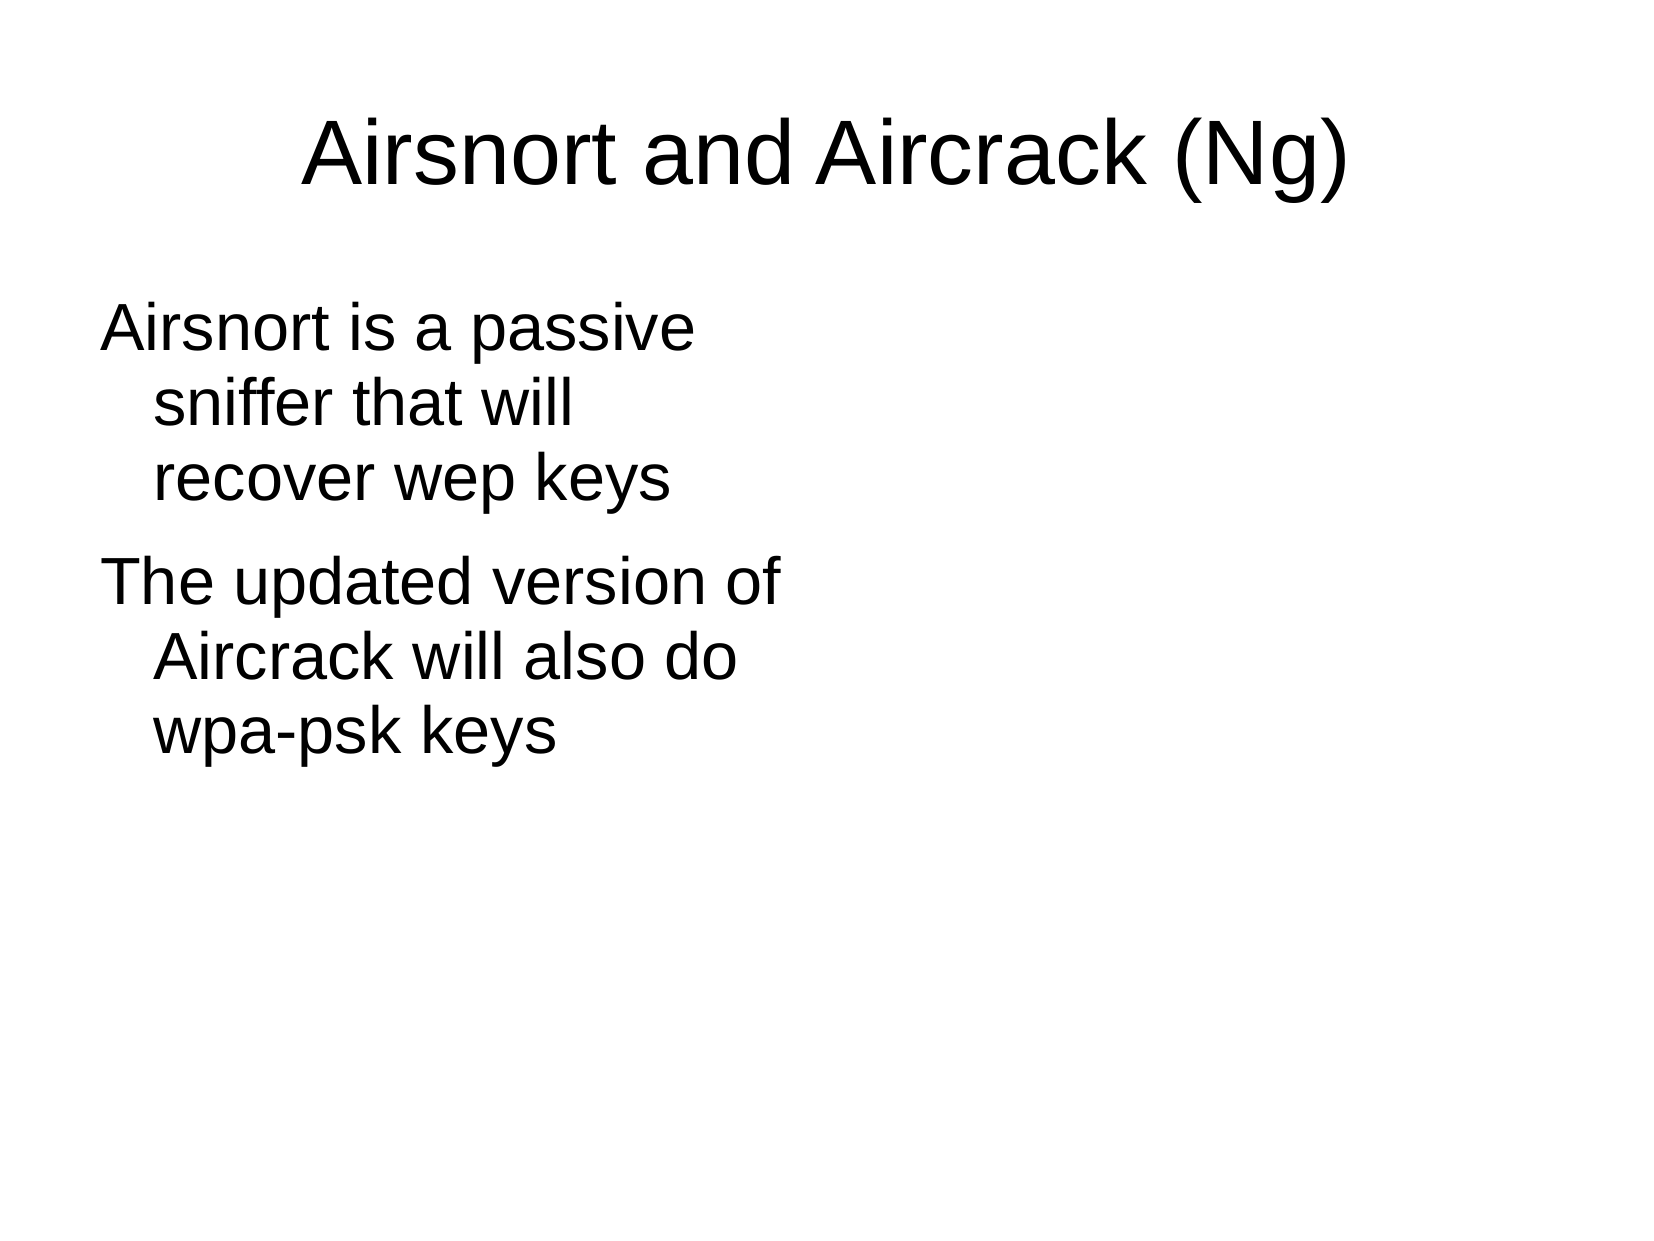

# Airsnort and Aircrack (Ng)
Airsnort is a passive sniffer that will recover wep keys
The updated version of Aircrack will also do wpa-psk keys